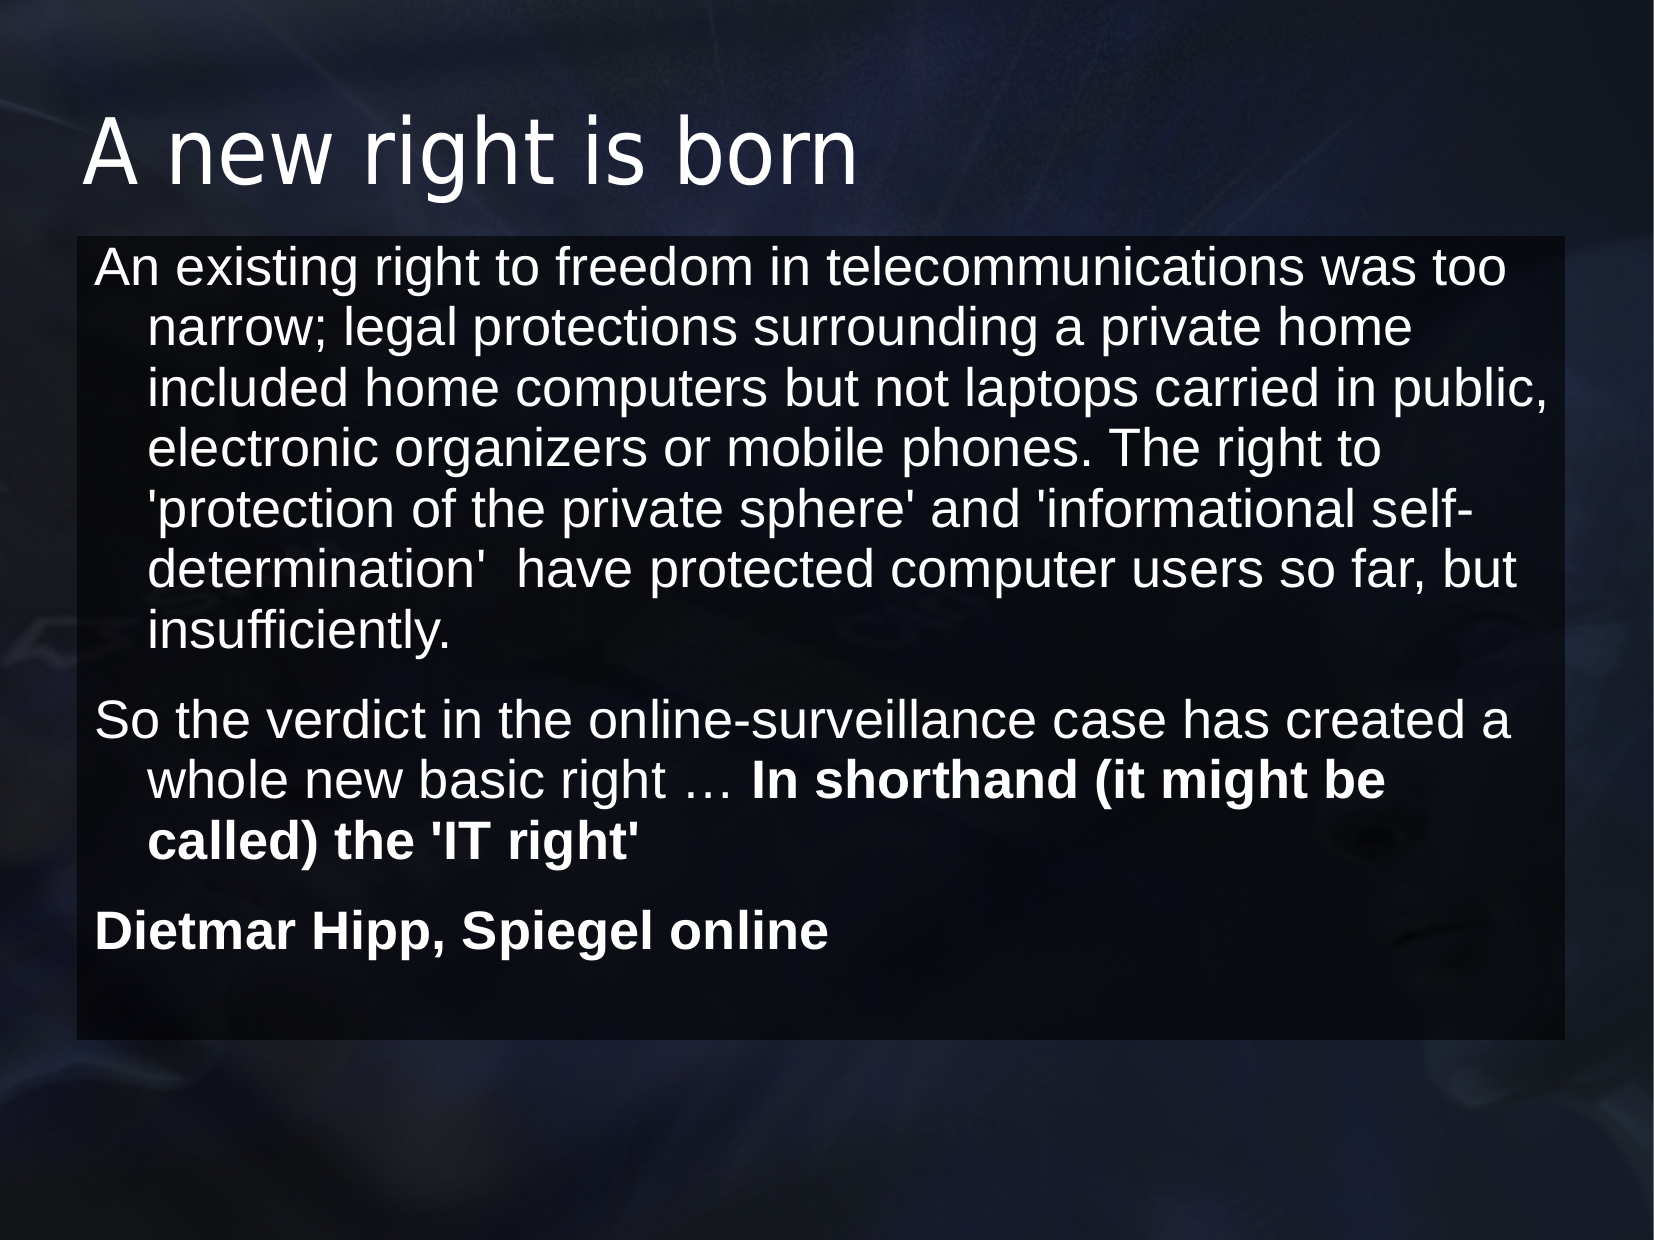

# A new right is born
An existing right to freedom in telecommunications was too narrow; legal protections surrounding a private home included home computers but not laptops carried in public, electronic organizers or mobile phones. The right to 'protection of the private sphere' and 'informational self-determination' have protected computer users so far, but insufficiently.
So the verdict in the online-surveillance case has created a whole new basic right … In shorthand (it might be called) the 'IT right'
Dietmar Hipp, Spiegel online